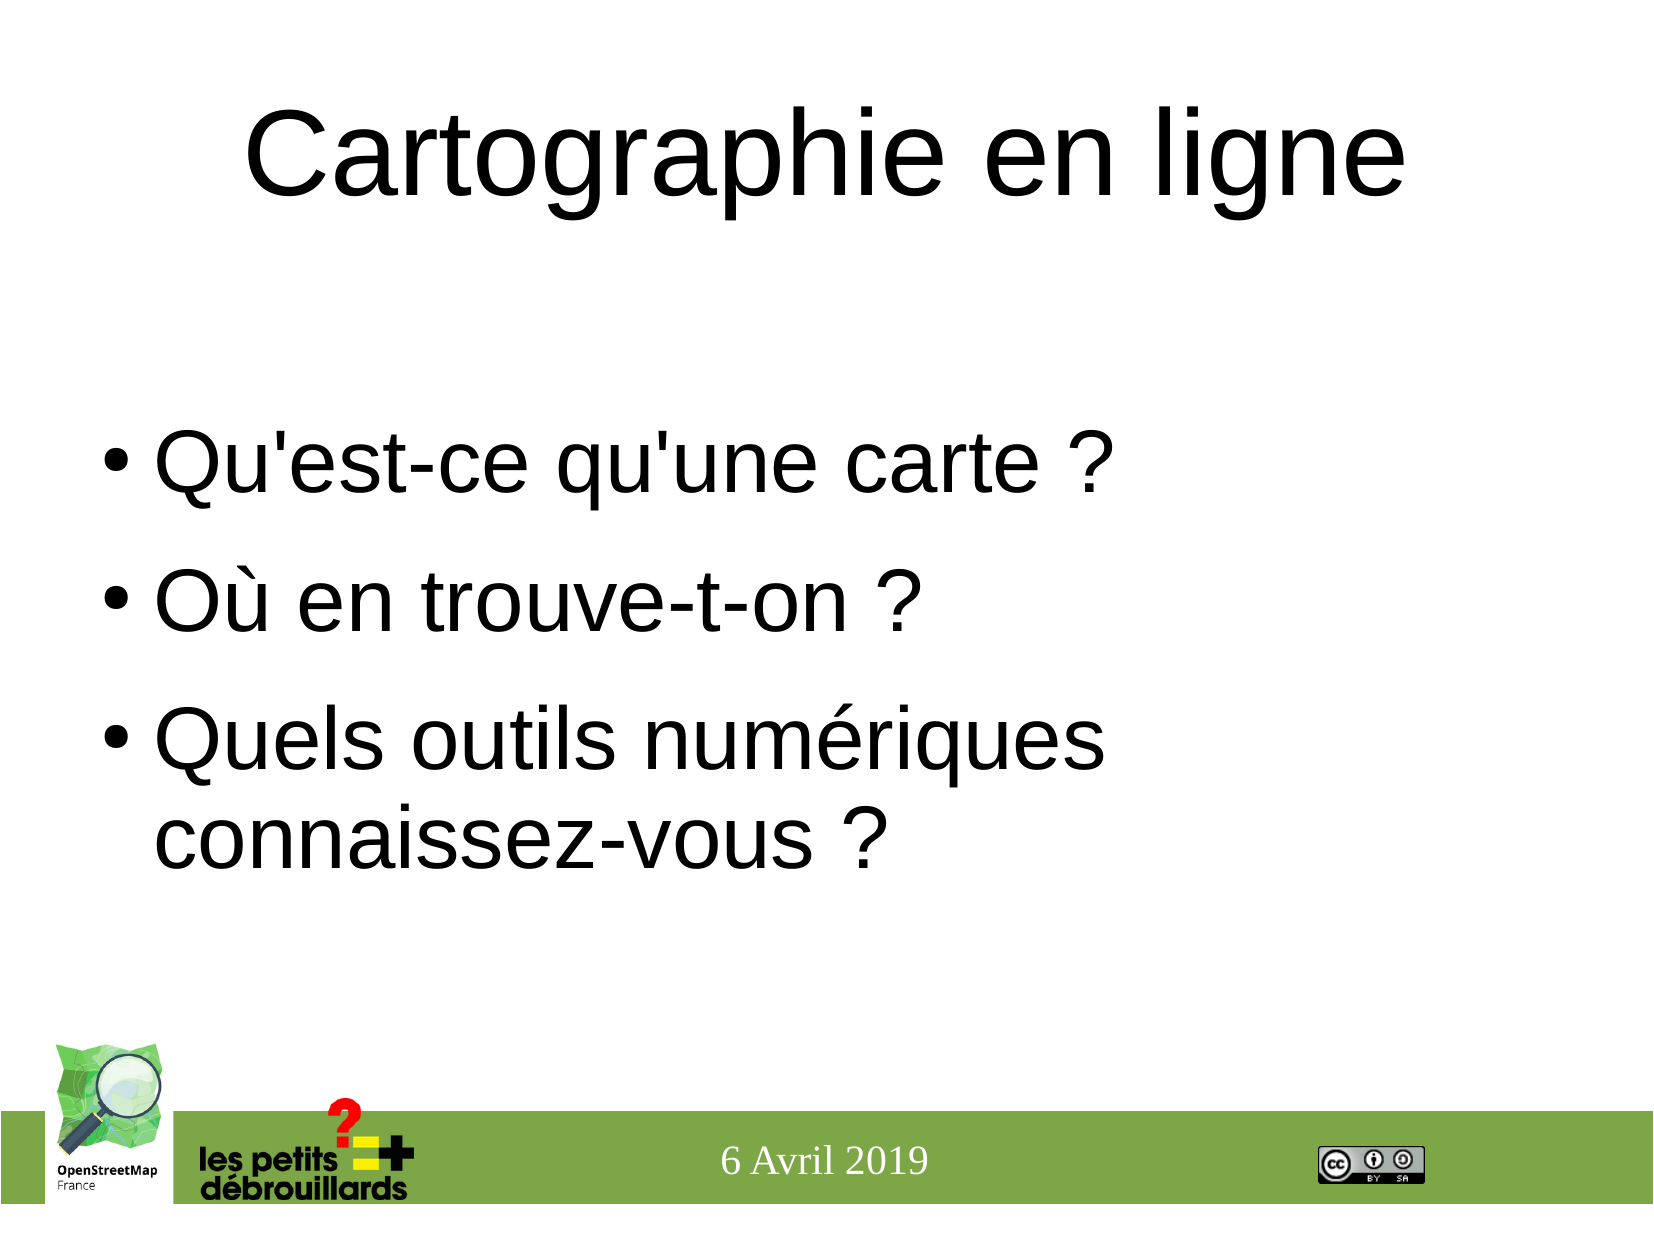

# Cartographie en ligne
Qu'est-ce qu'une carte ?
Où en trouve-t-on ?
Quels outils numériques connaissez-vous ?